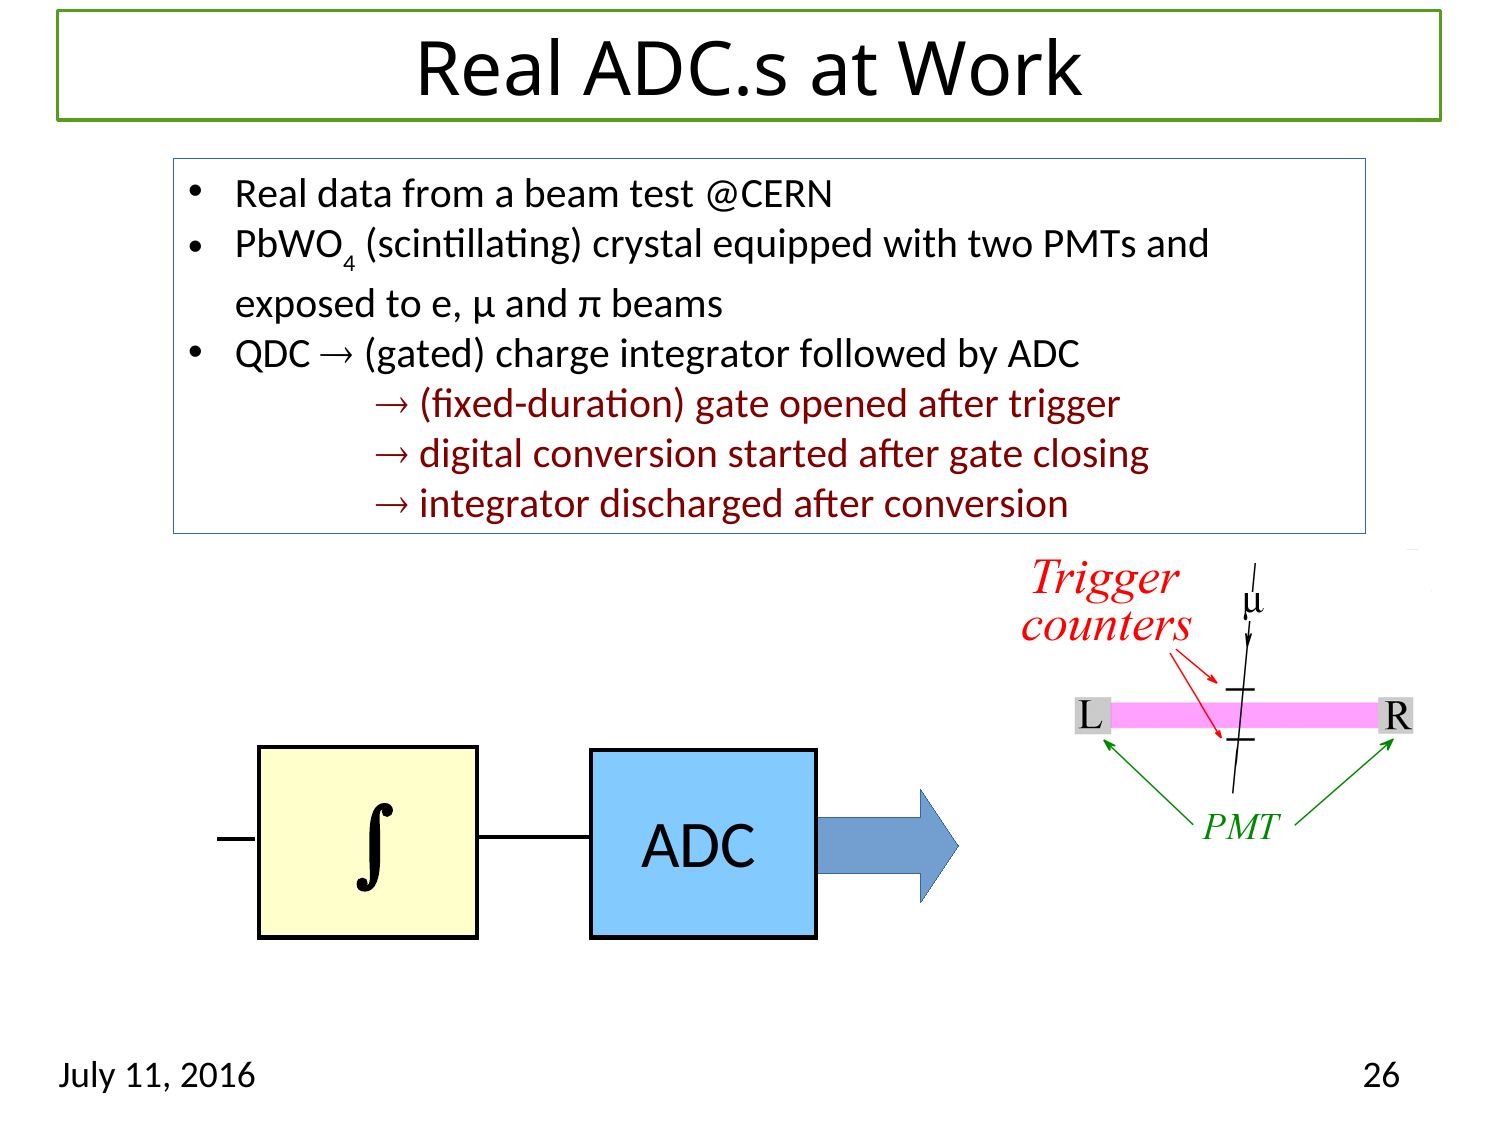

# Real ADC.s at Work
Real data from a beam test @CERN
PbWO4 (scintillating) crystal equipped with two PMTs and exposed to e, μ and π beams
QDC  (gated) charge integrator followed by ADC
 (fixed-duration) gate opened after trigger
 digital conversion started after gate closing
 integrator discharged after conversion
∫
ADC
26